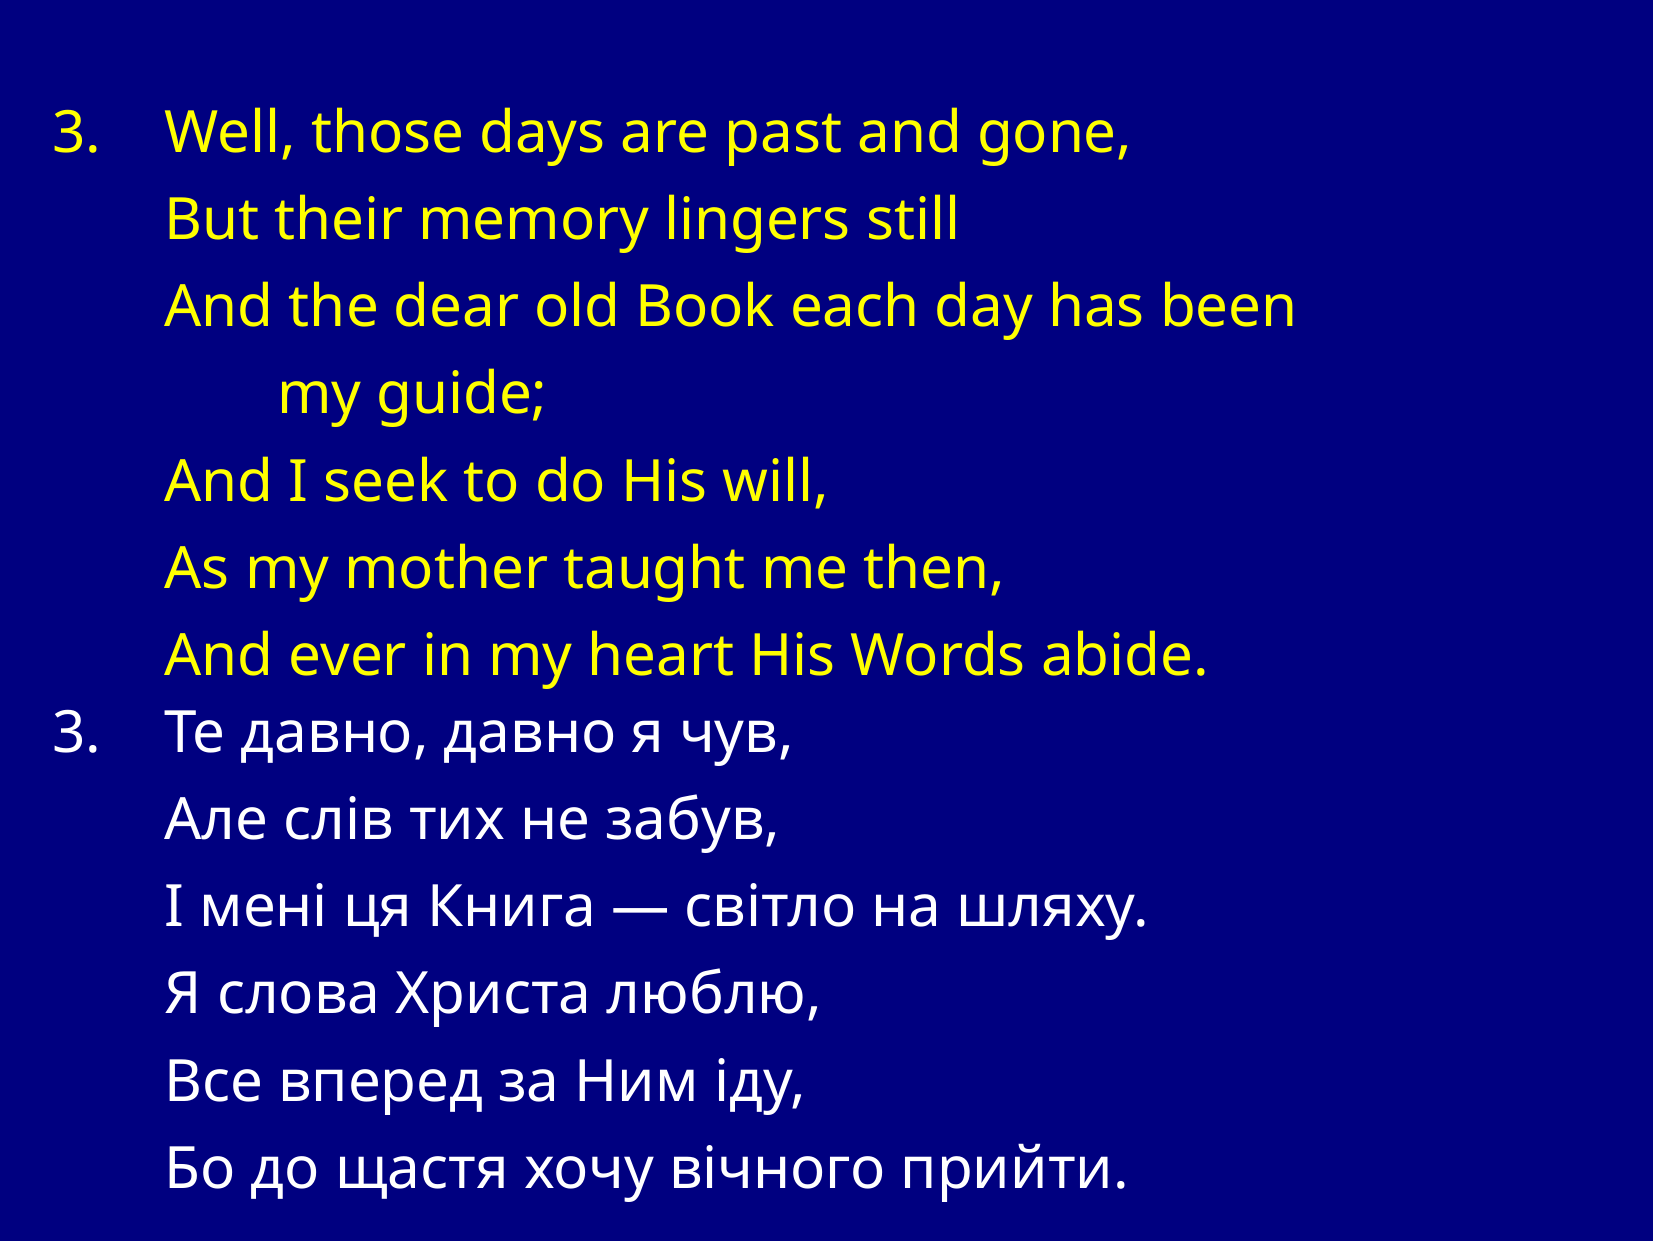

3.	Well, those days are past and gone,
	But their memory lingers still
	And the dear old Book each day has been
		my guide;
	And I seek to do His will,
	As my mother taught me then,
	And ever in my heart His Words abide.
3.	Те давно, давно я чув,
	Але слів тих не забув,
	І мені ця Книга ― світло на шляху.
	Я слова Христа люблю,
	Все вперед за Ним іду,
	Бо до щастя хочу вічного прийти.